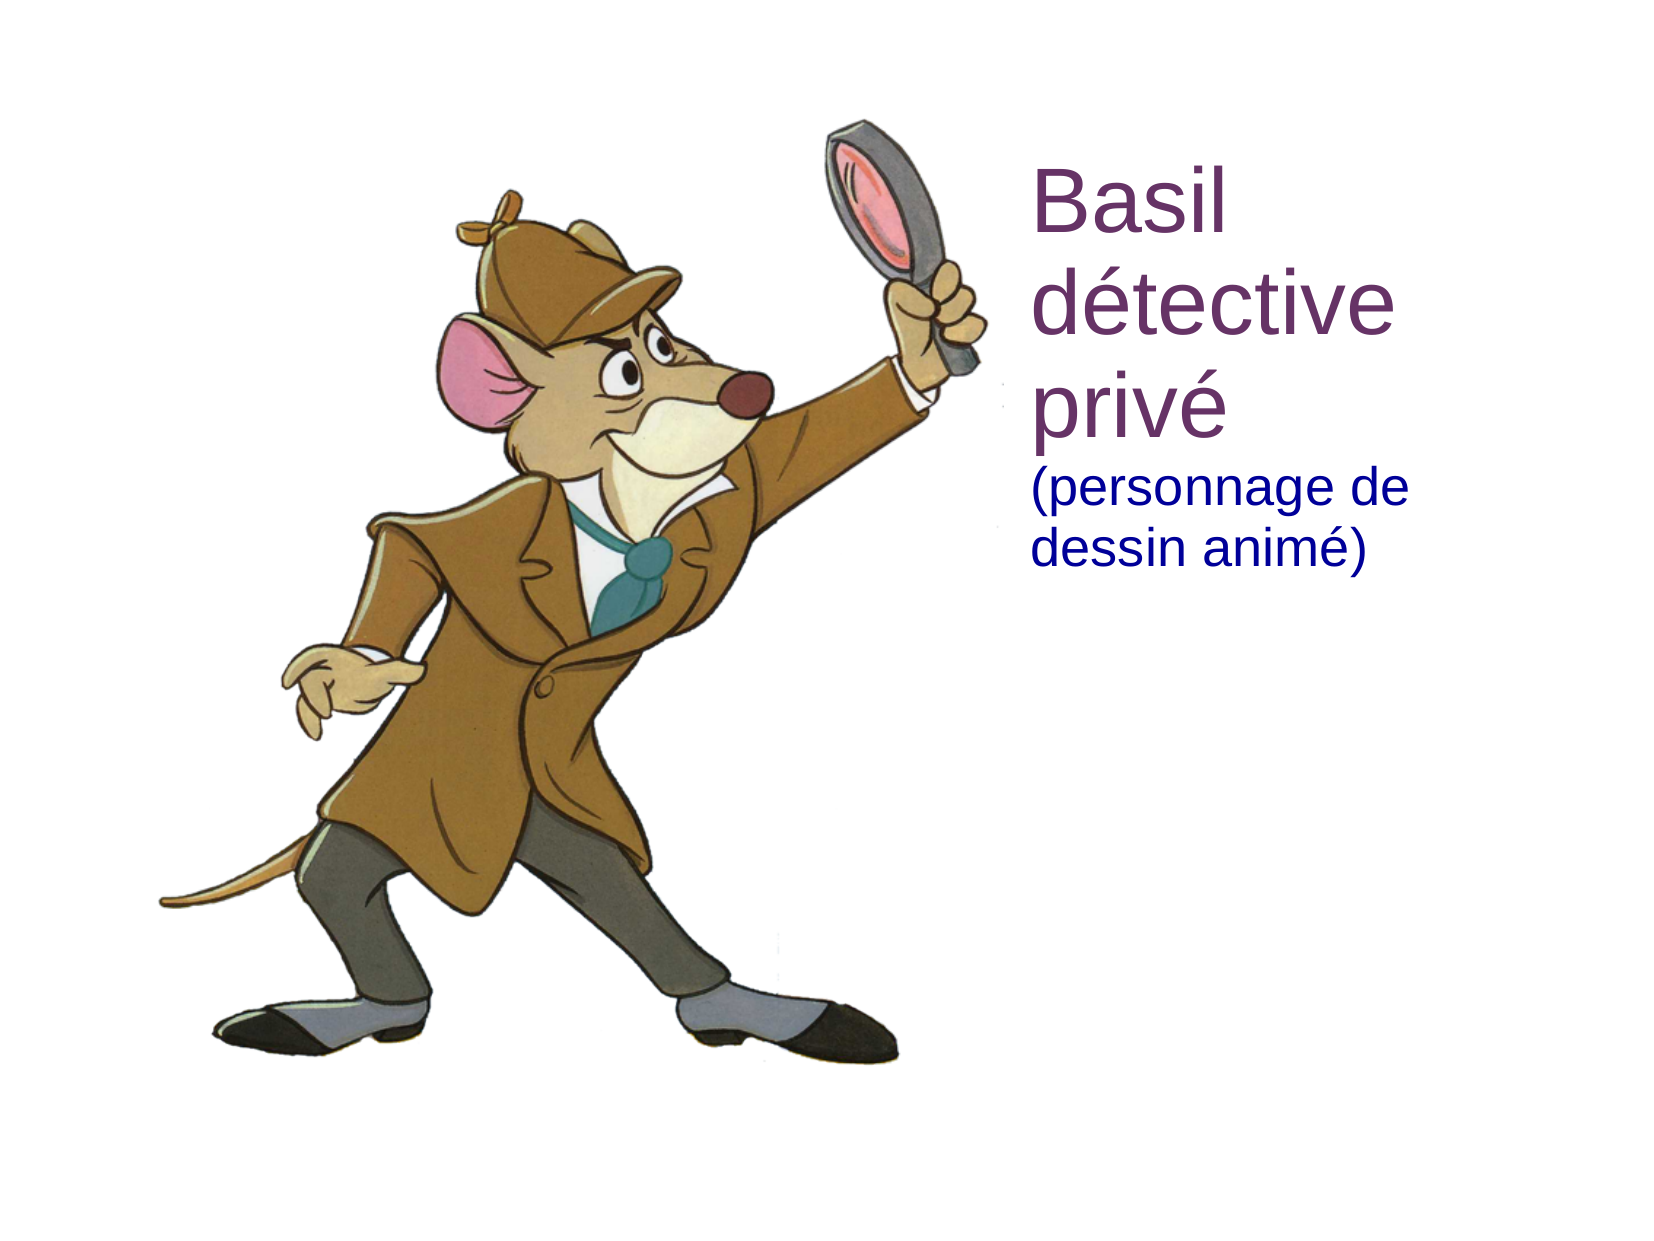

Basil détective privé (personnage de dessin animé)